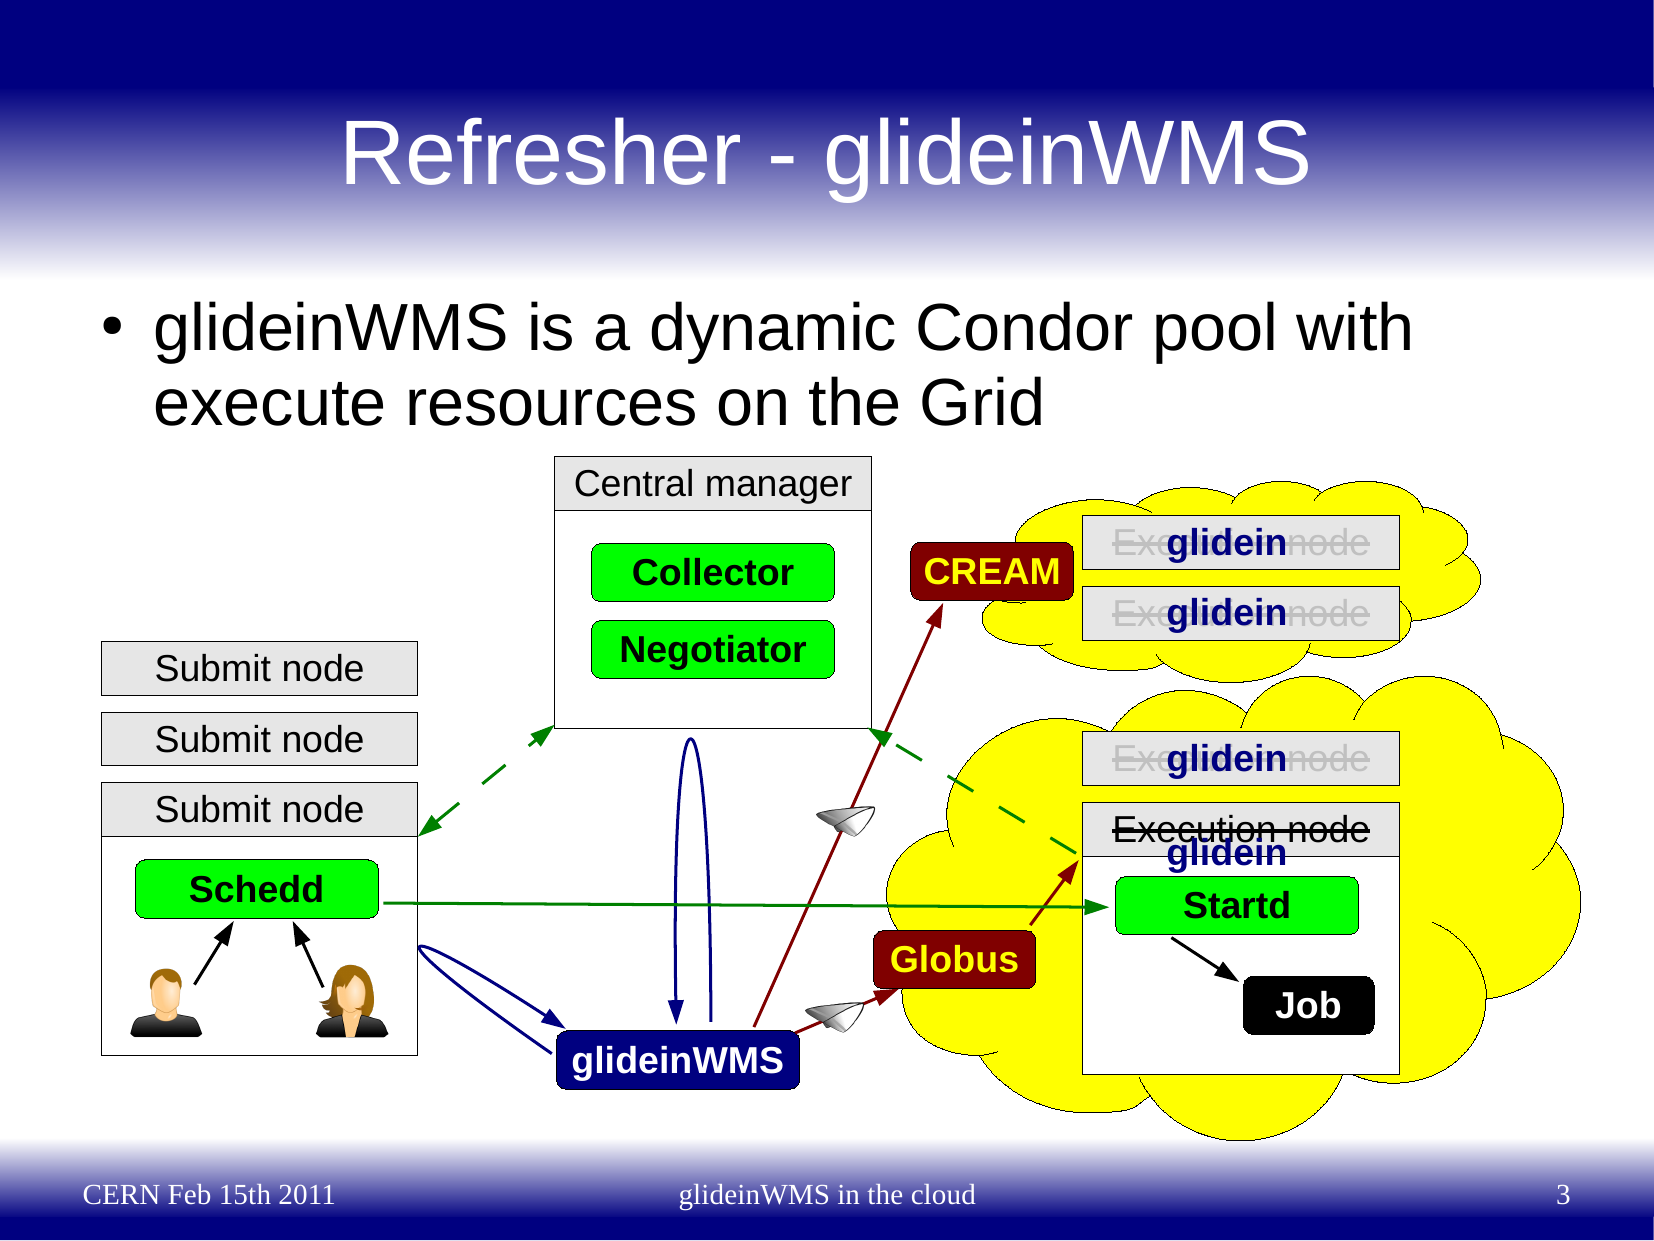

# Refresher - glideinWMS
glideinWMS is a dynamic Condor pool with execute resources on the Grid
Central manager
glidein
Execution node
CREAM
Collector
glidein
Execution node
Negotiator
Submit node
Submit node
glidein
Execution node
Submit node
Execution node
glidein
Schedd
Startd
Globus
Job
glideinWMS
CERN Feb 15th 2011
glideinWMS in the cloud
3